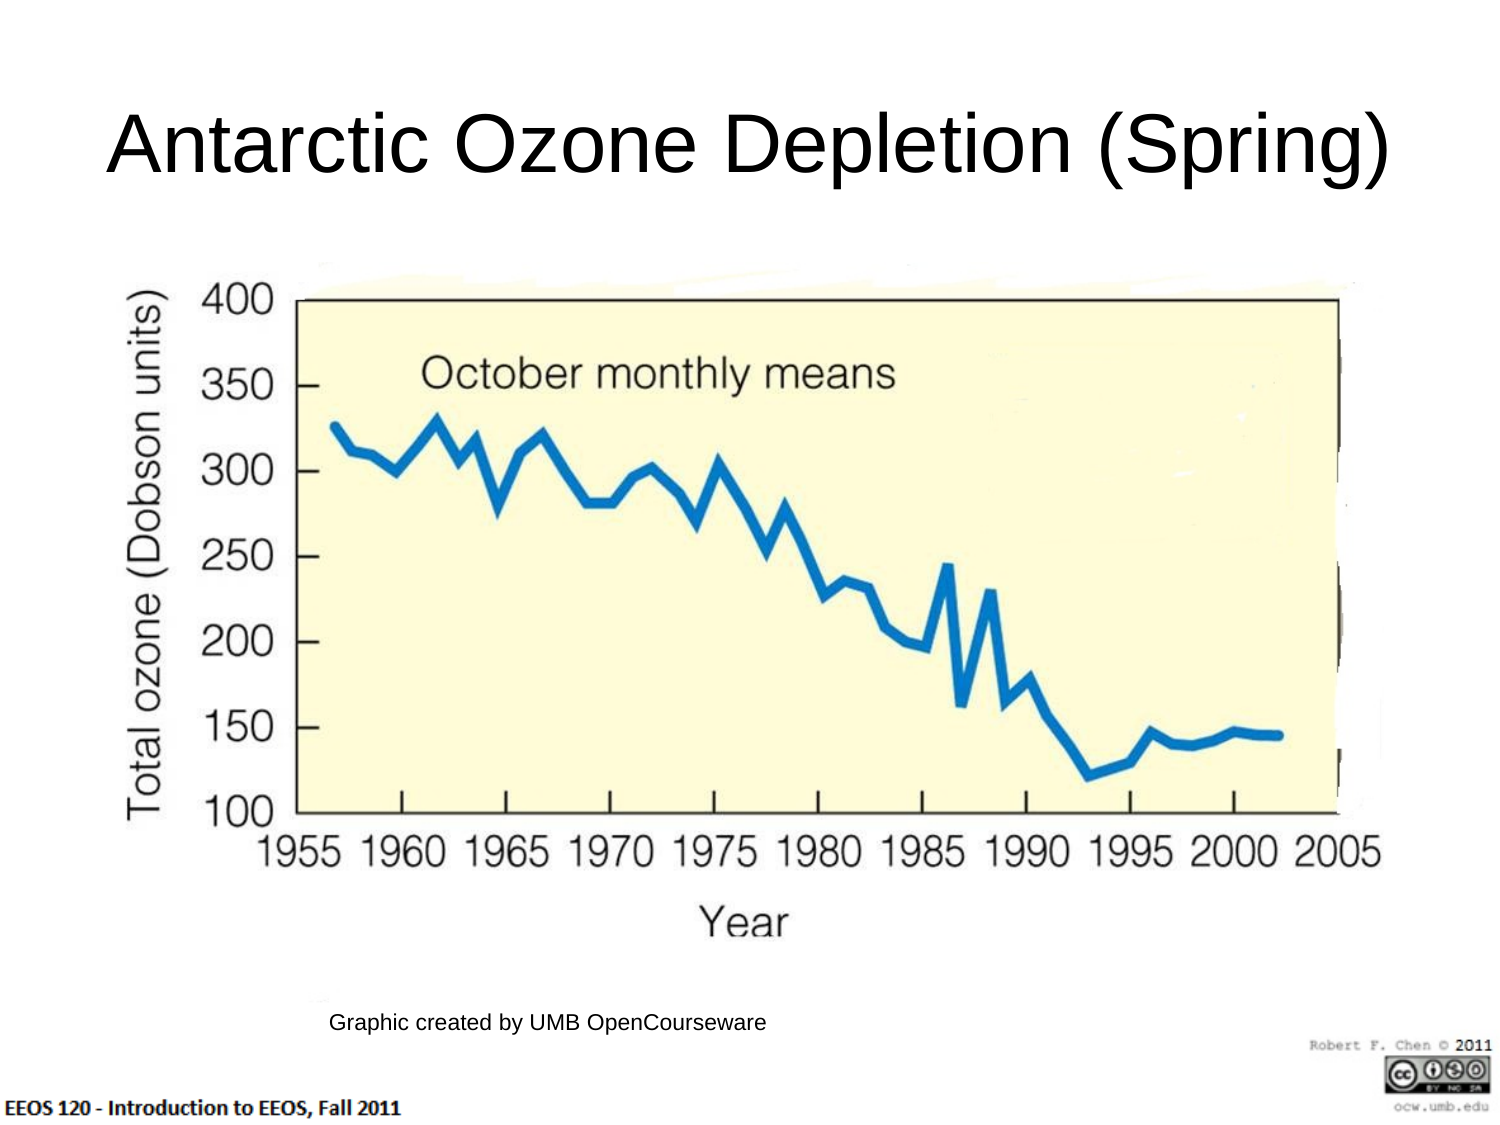

# Antarctic Ozone Depletion (Spring)
Graphic created by UMB OpenCourseware